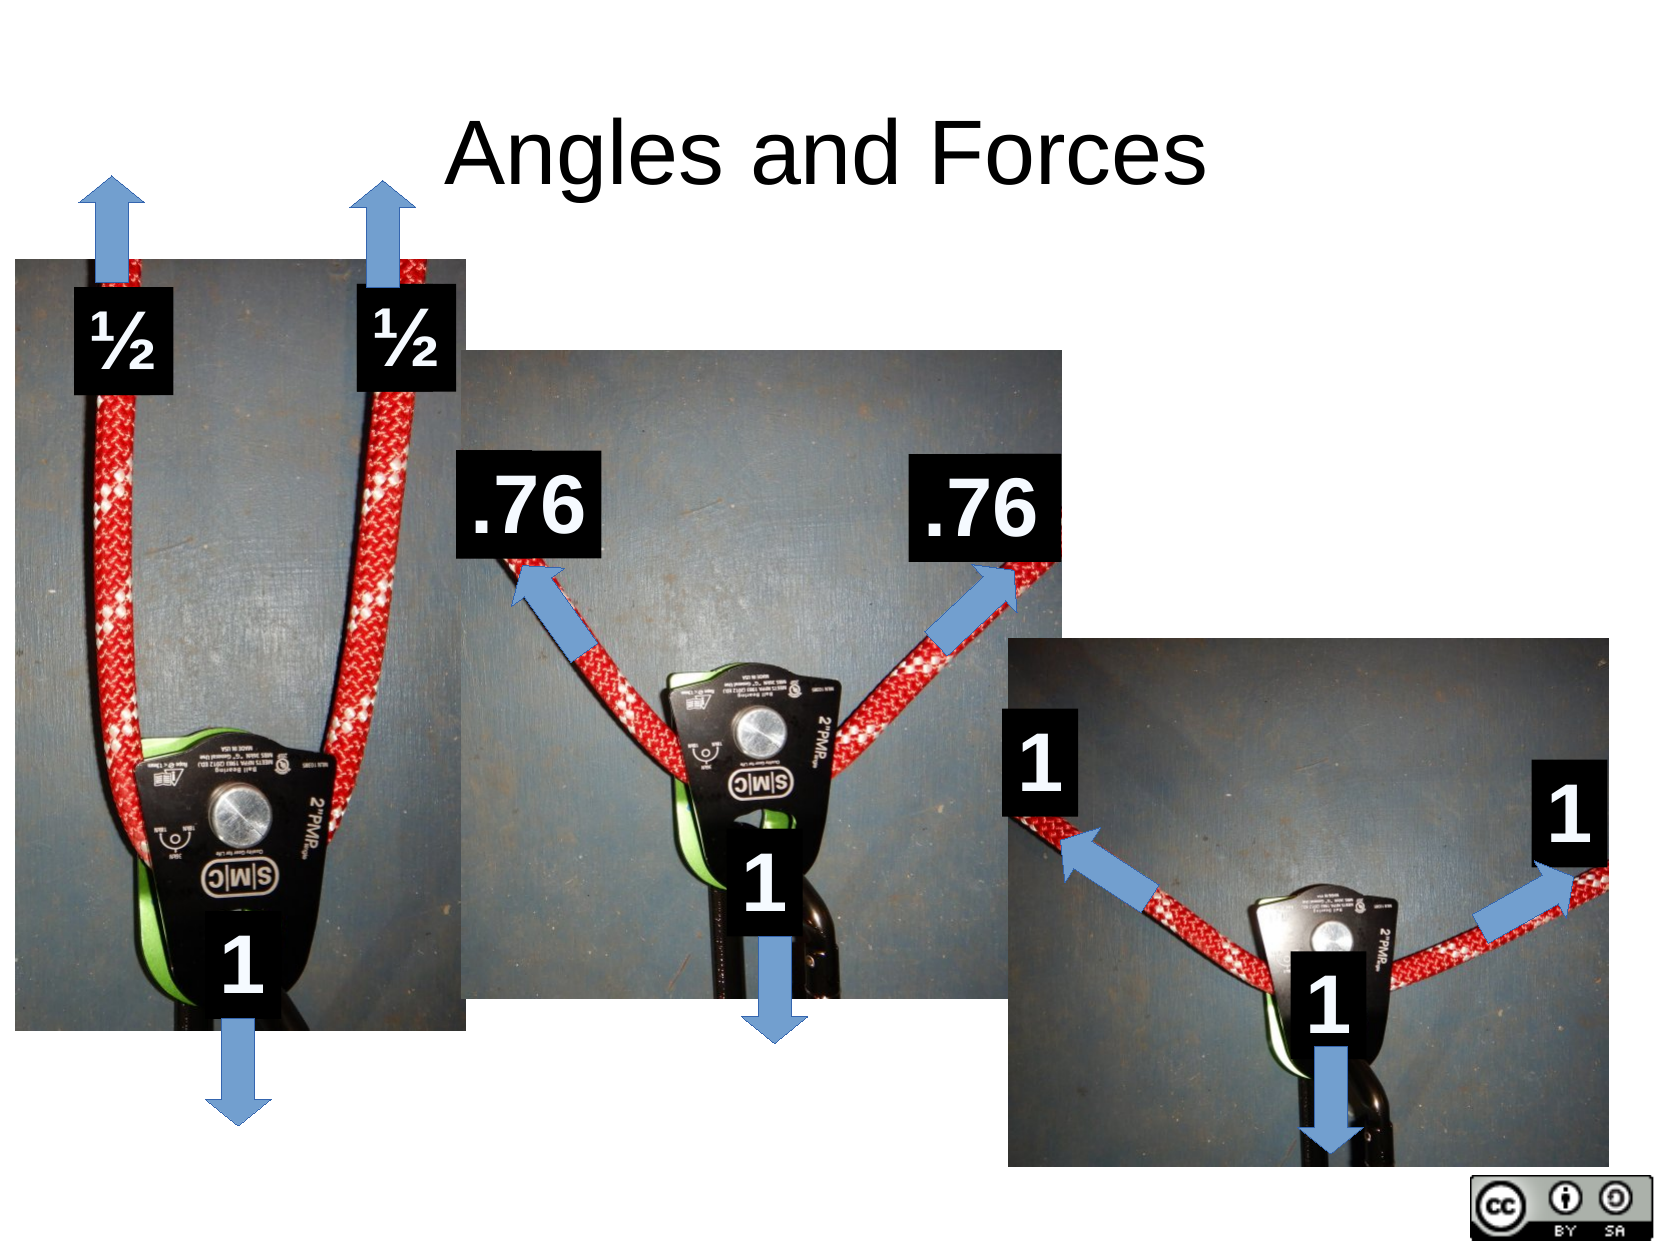

# Angles and Forces
1
½
1
½
1
1
1
.76
1
1
1
.76
1
1
1
2
1
1